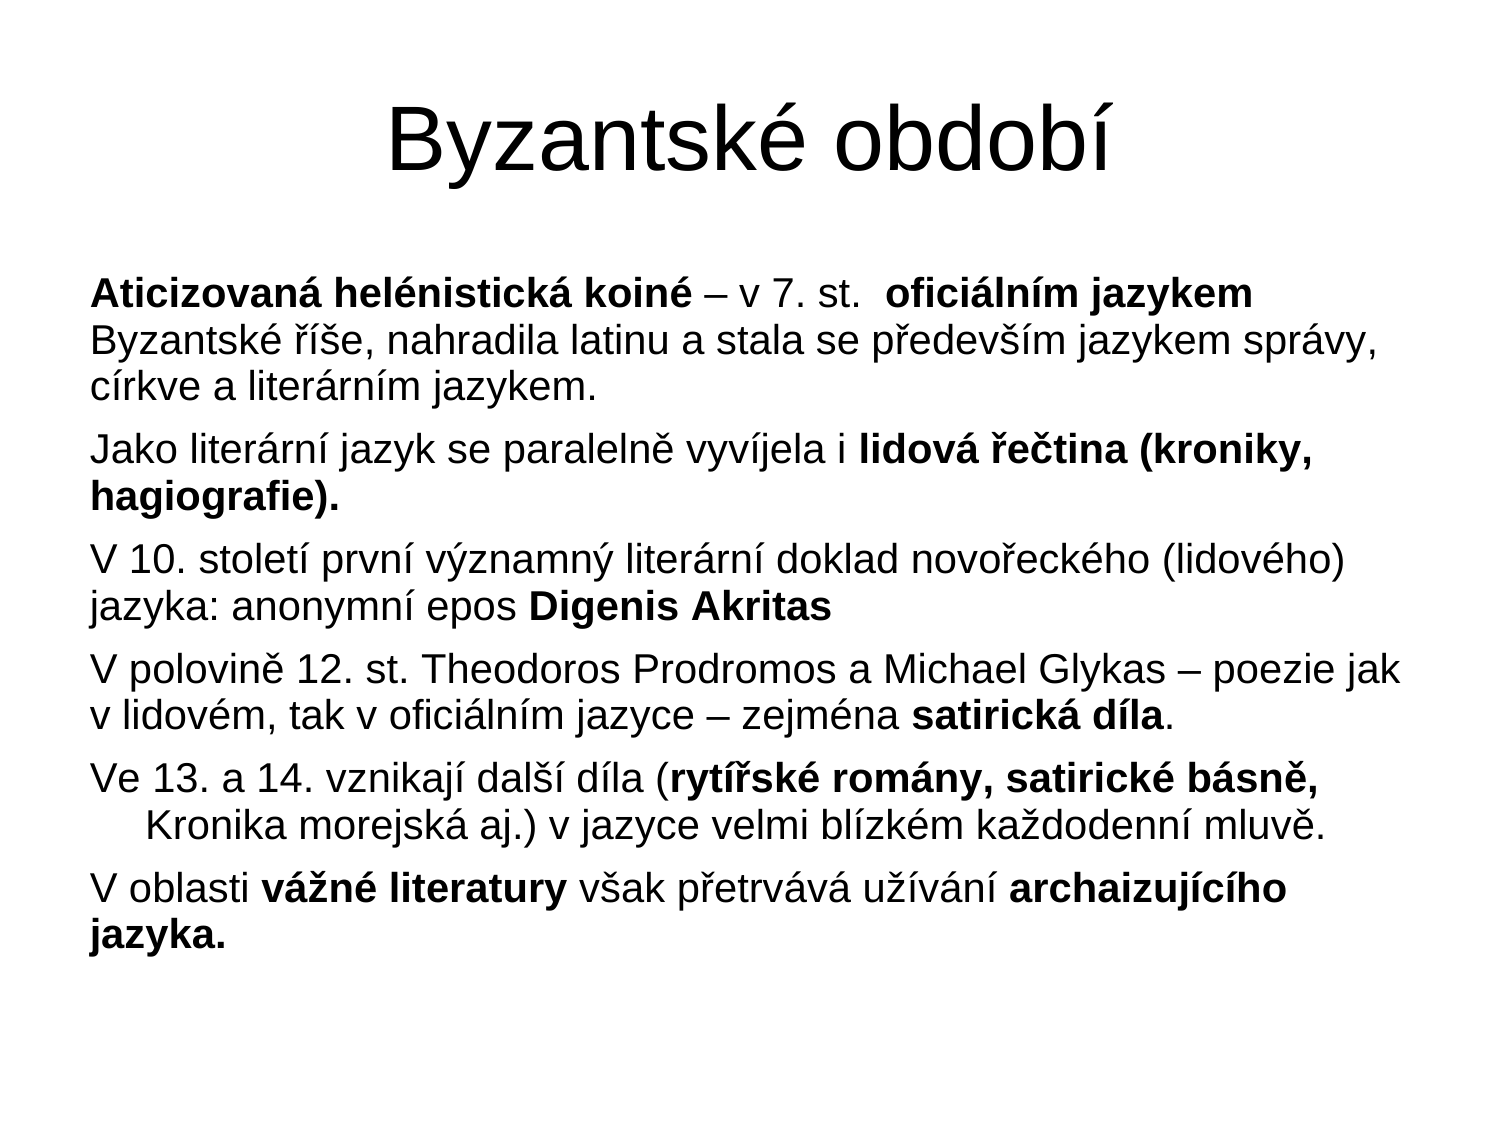

# Byzantské období
Aticizovaná helénistická koiné – v 7. st. oficiálním jazykem Byzantské říše, nahradila latinu a stala se především jazykem správy, církve a literárním jazykem.
Jako literární jazyk se paralelně vyvíjela i lidová řečtina (kroniky, hagiografie).
V 10. století první významný literární doklad novořeckého (lidového) jazyka: anonymní epos Digenis Akritas
V polovině 12. st. Theodoros Prodromos a Michael Glykas – poezie jak v lidovém, tak v oficiálním jazyce – zejména satirická díla.
Ve 13. a 14. vznikají další díla (rytířské romány, satirické básně, Kronika morejská aj.) v jazyce velmi blízkém každodenní mluvě.
V oblasti vážné literatury však přetrvává užívání archaizujícího jazyka.